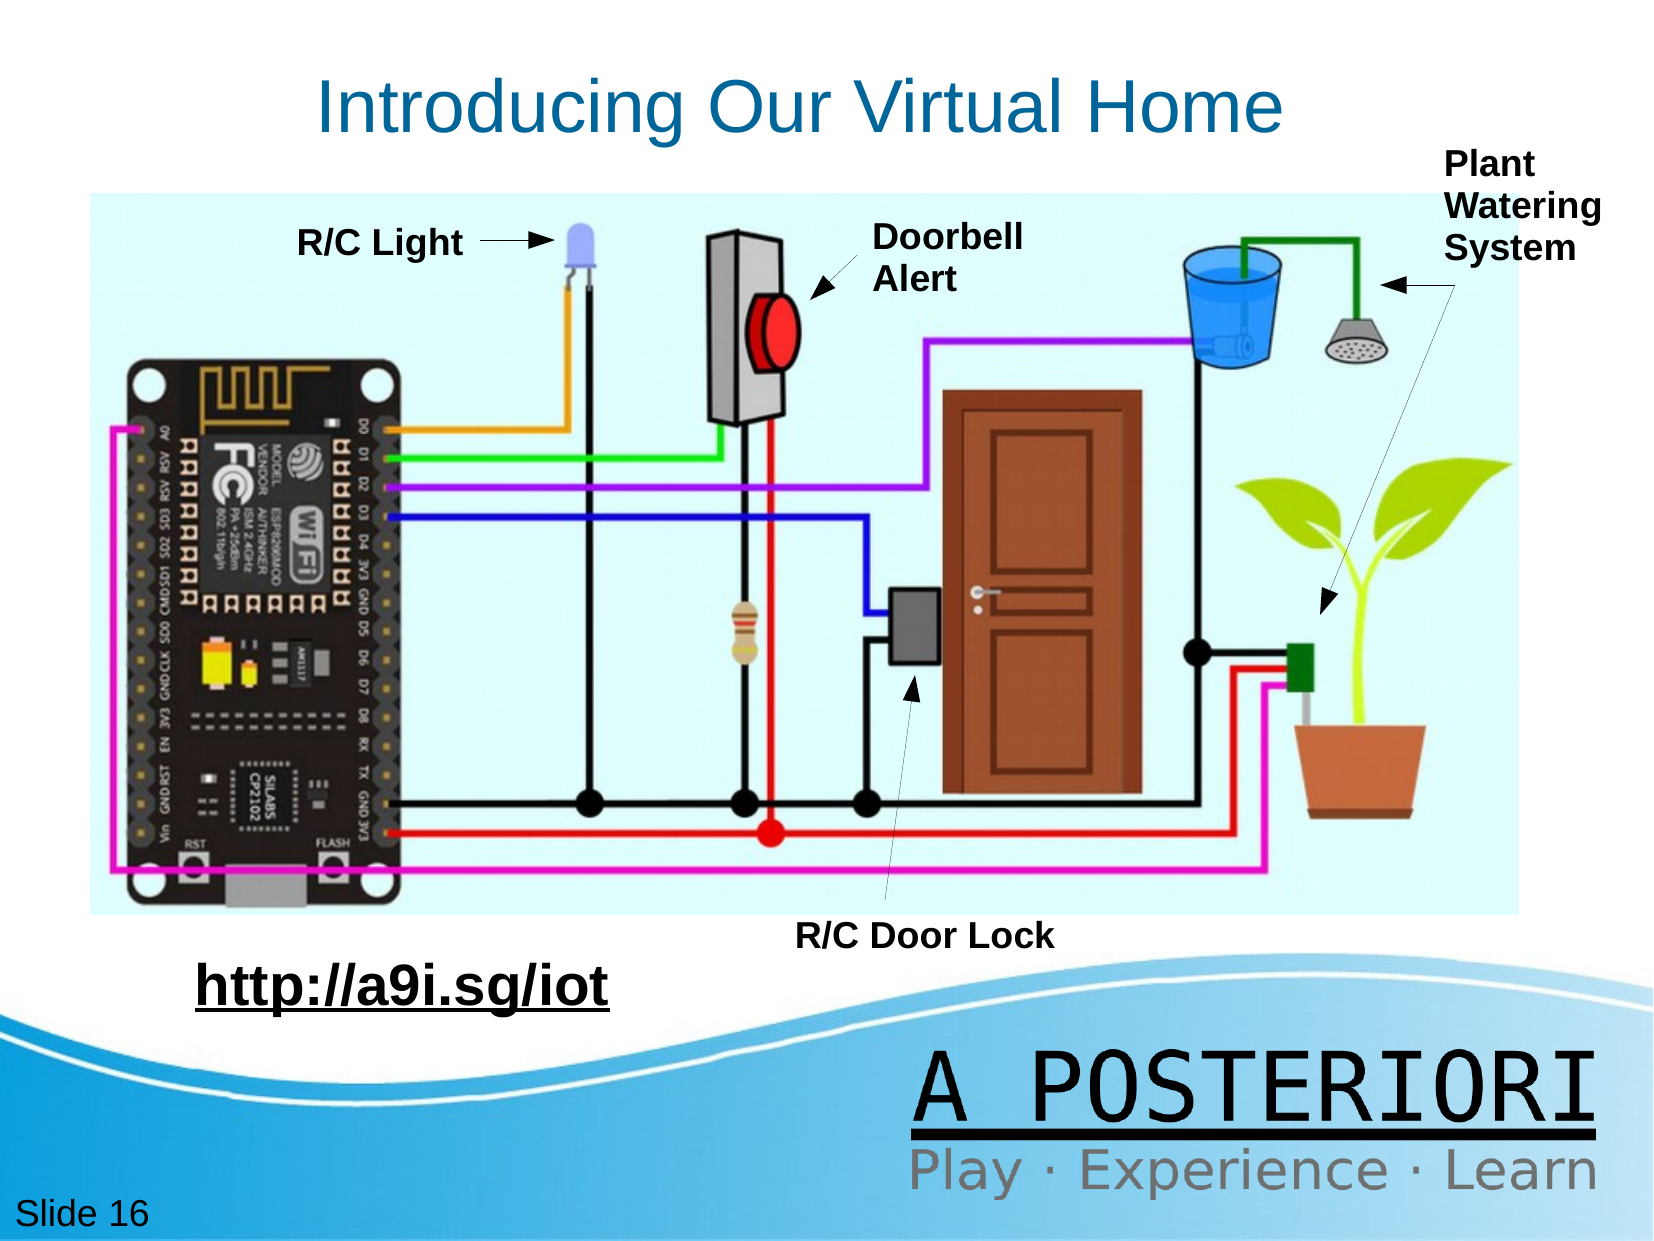

# Introducing Our Virtual Home
Plant Watering System
Doorbell
Alert
R/C Light
R/C Door Lock
http://a9i.sg/iot